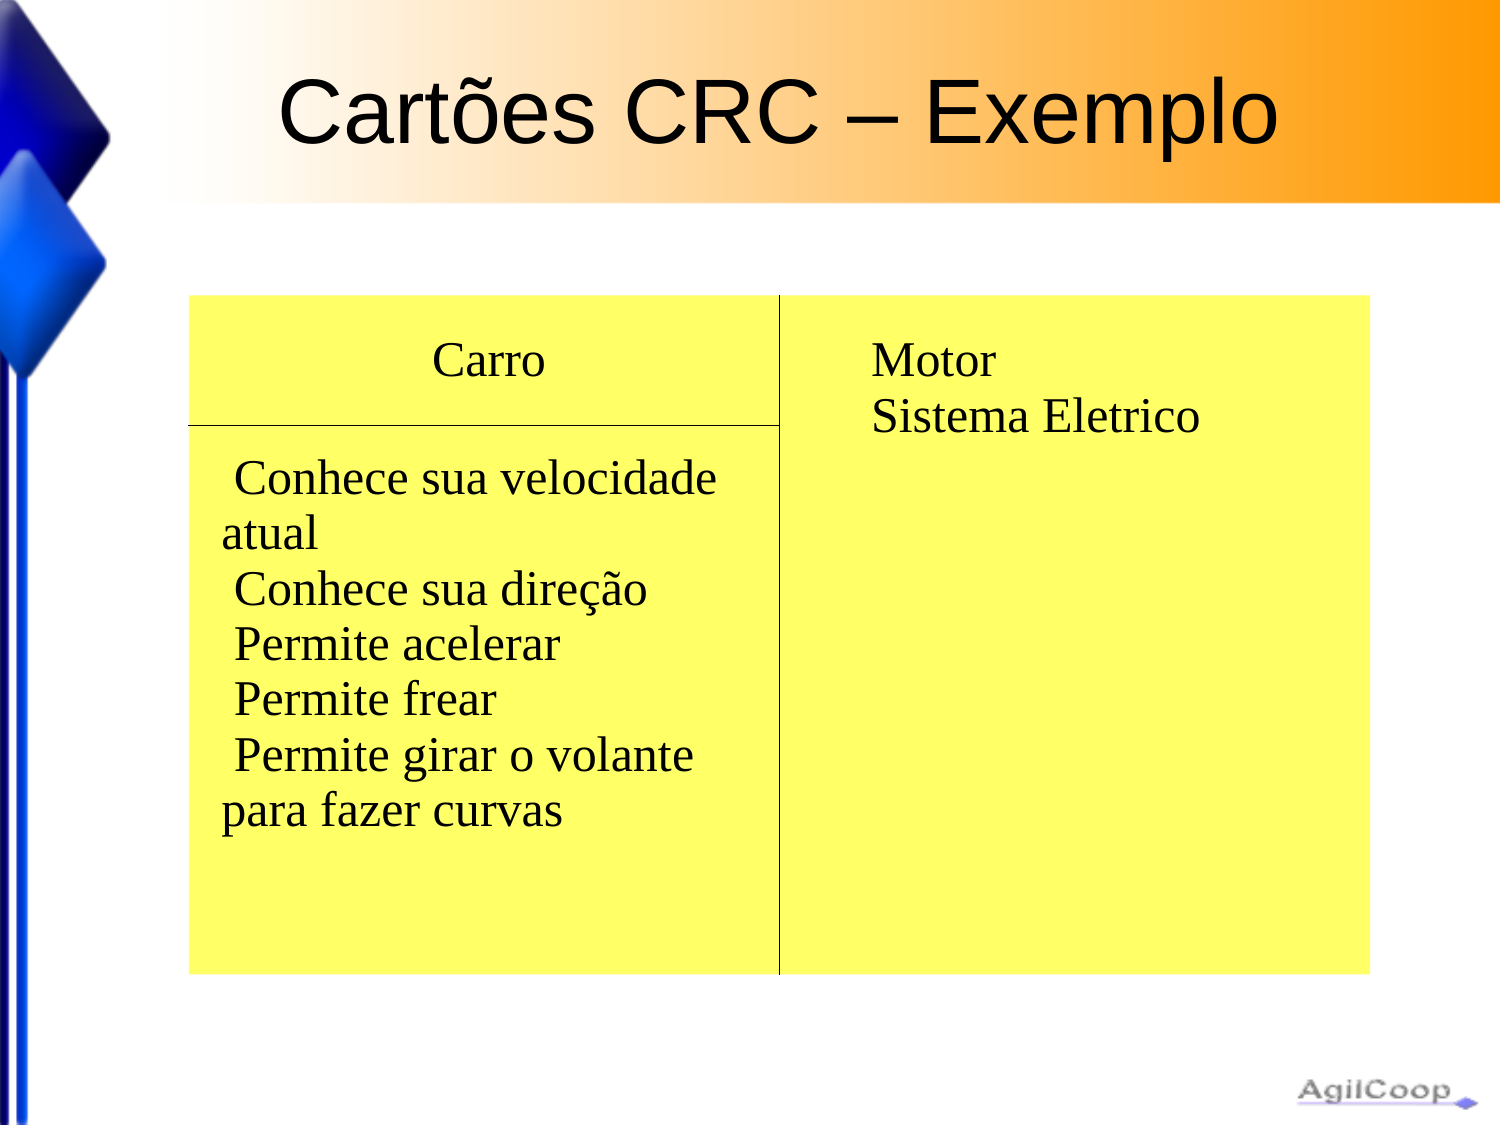

# Cartões CRC – Exemplo
Carro
Motor
Sistema Eletrico
 Conhece sua velocidade atual
 Conhece sua direção
 Permite acelerar
 Permite frear
 Permite girar o volante para fazer curvas
Copyleft AgilCoop 2007
5